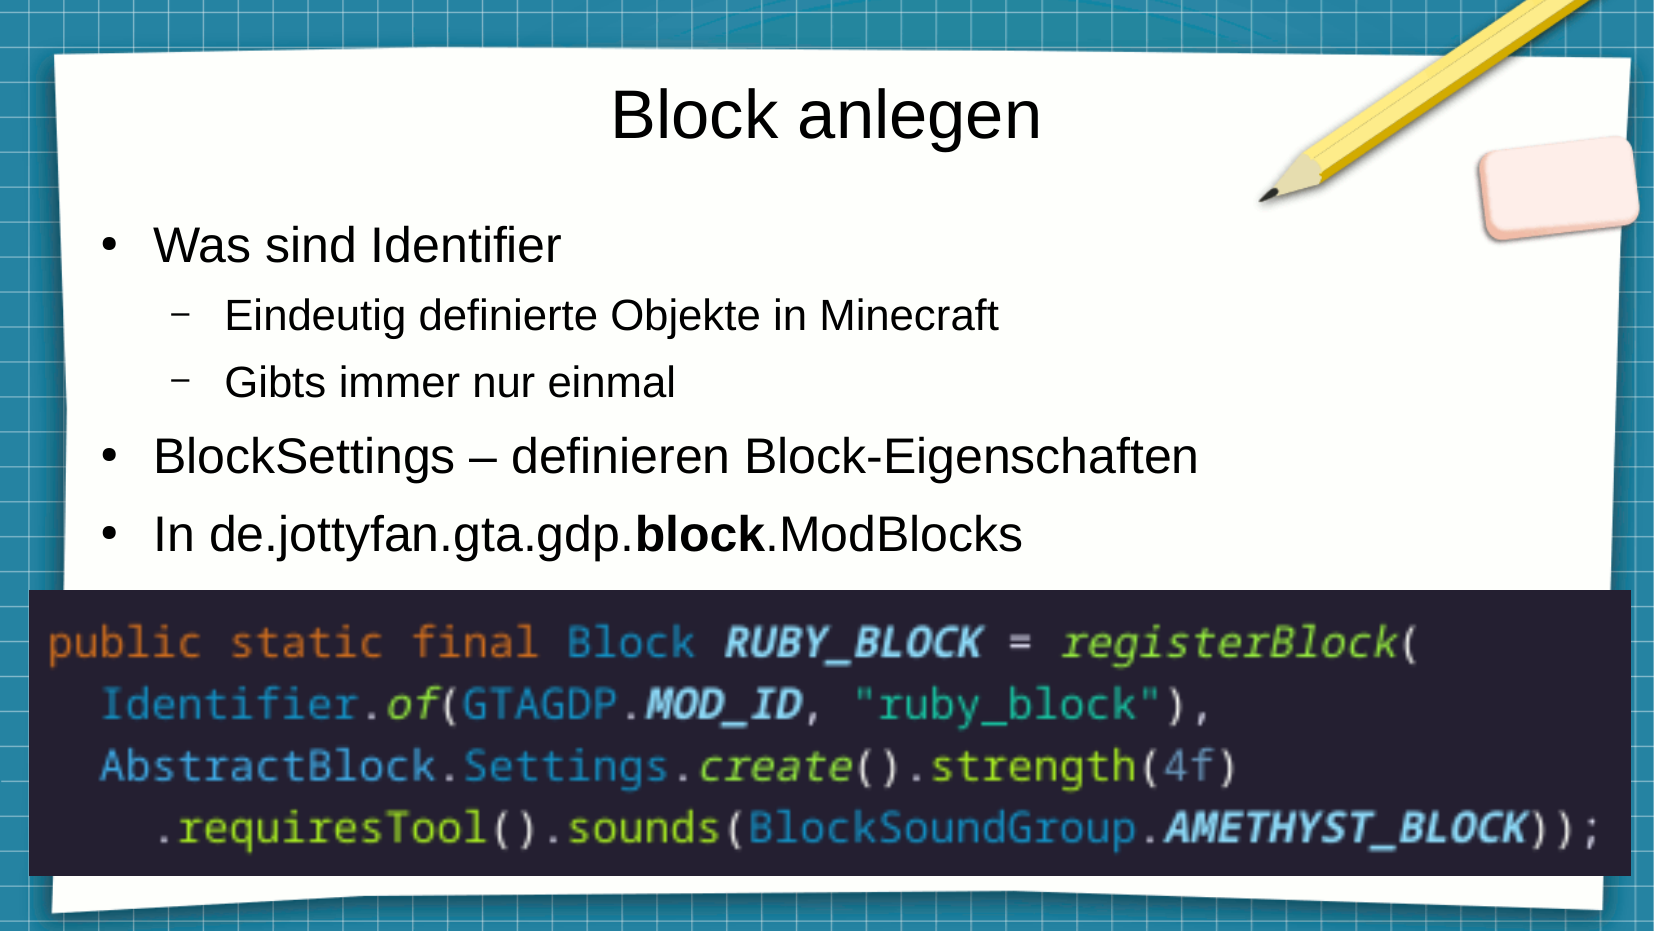

# Block anlegen
Was sind Identifier
Eindeutig definierte Objekte in Minecraft
Gibts immer nur einmal
BlockSettings – definieren Block-Eigenschaften
In de.jottyfan.gta.gdp.block.ModBlocks